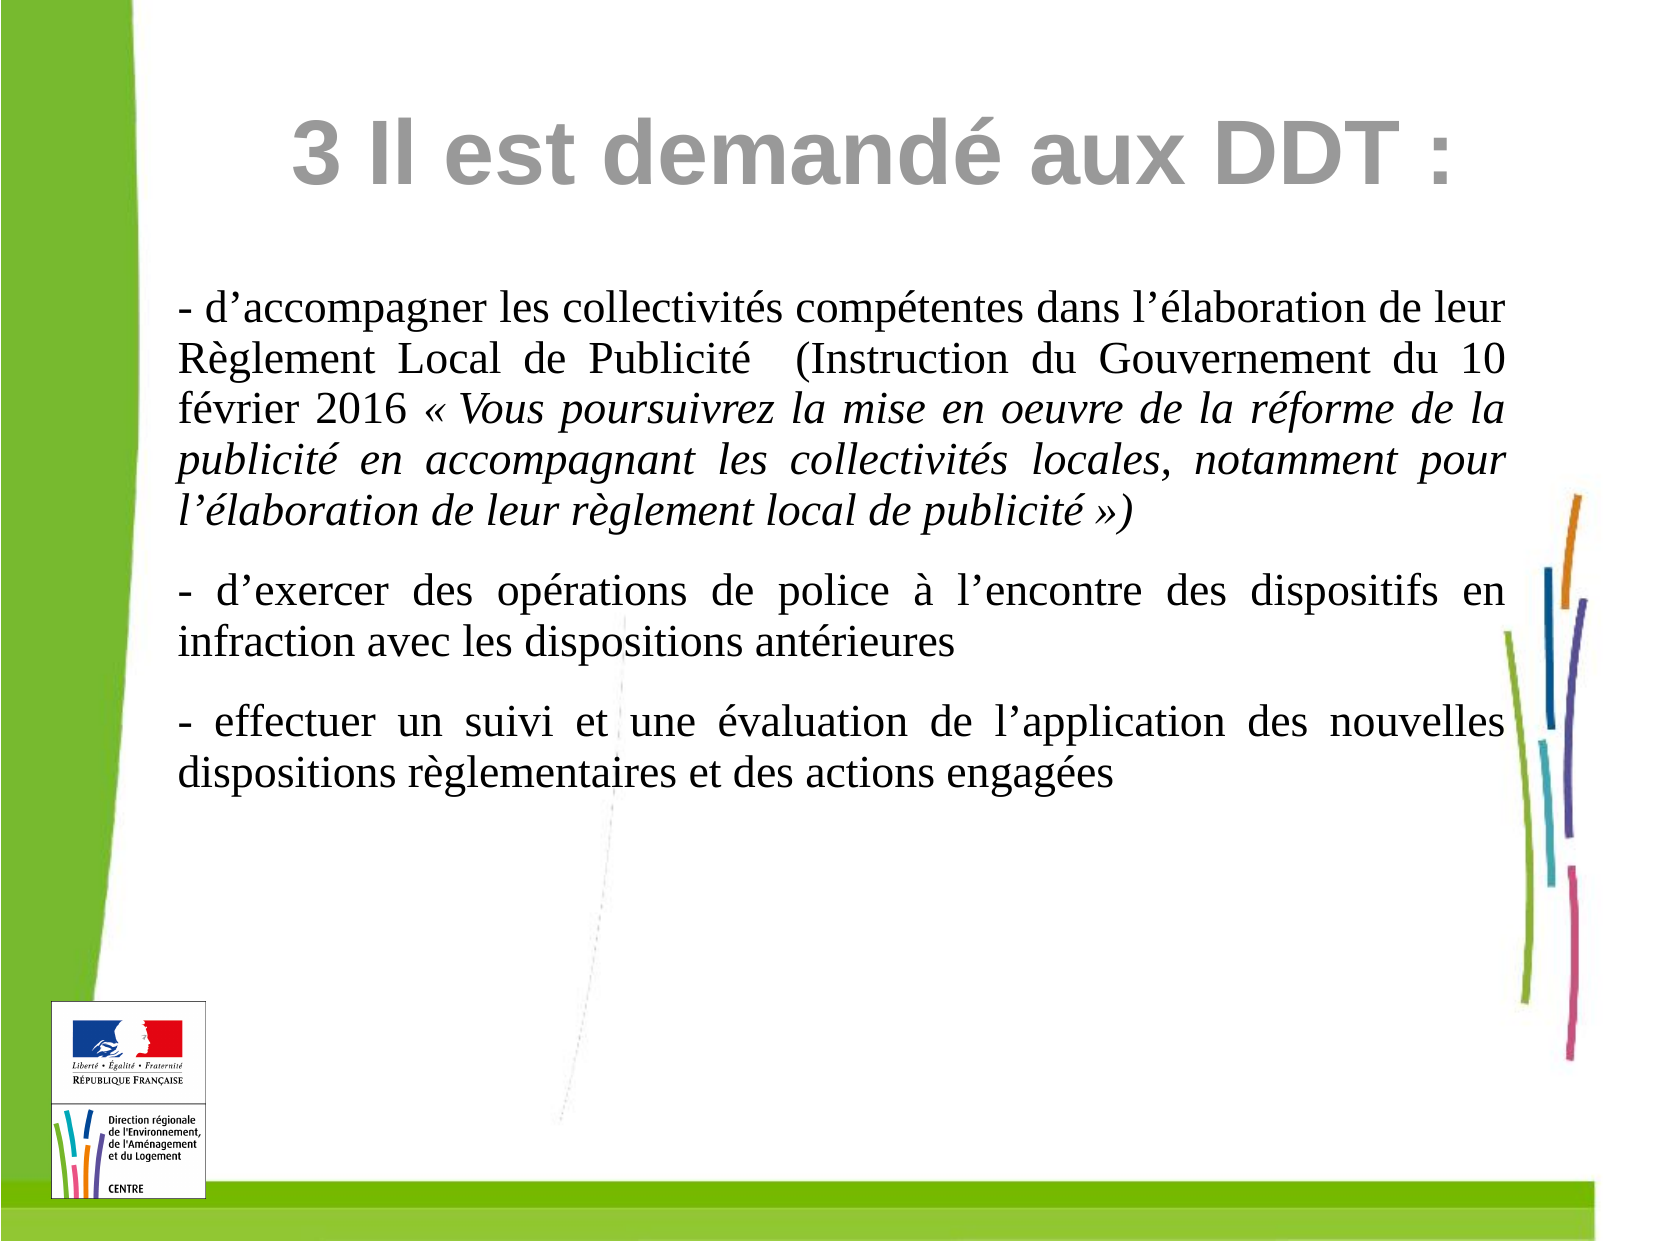

# 3 Il est demandé aux DDT :
- d’accompagner les collectivités compétentes dans l’élaboration de leur Règlement Local de Publicité (Instruction du Gouvernement du 10 février 2016 « Vous poursuivrez la mise en oeuvre de la réforme de la publicité en accompagnant les collectivités locales, notamment pour l’élaboration de leur règlement local de publicité »)
- d’exercer des opérations de police à l’encontre des dispositifs en infraction avec les dispositions antérieures
- effectuer un suivi et une évaluation de l’application des nouvelles dispositions règlementaires et des actions engagées